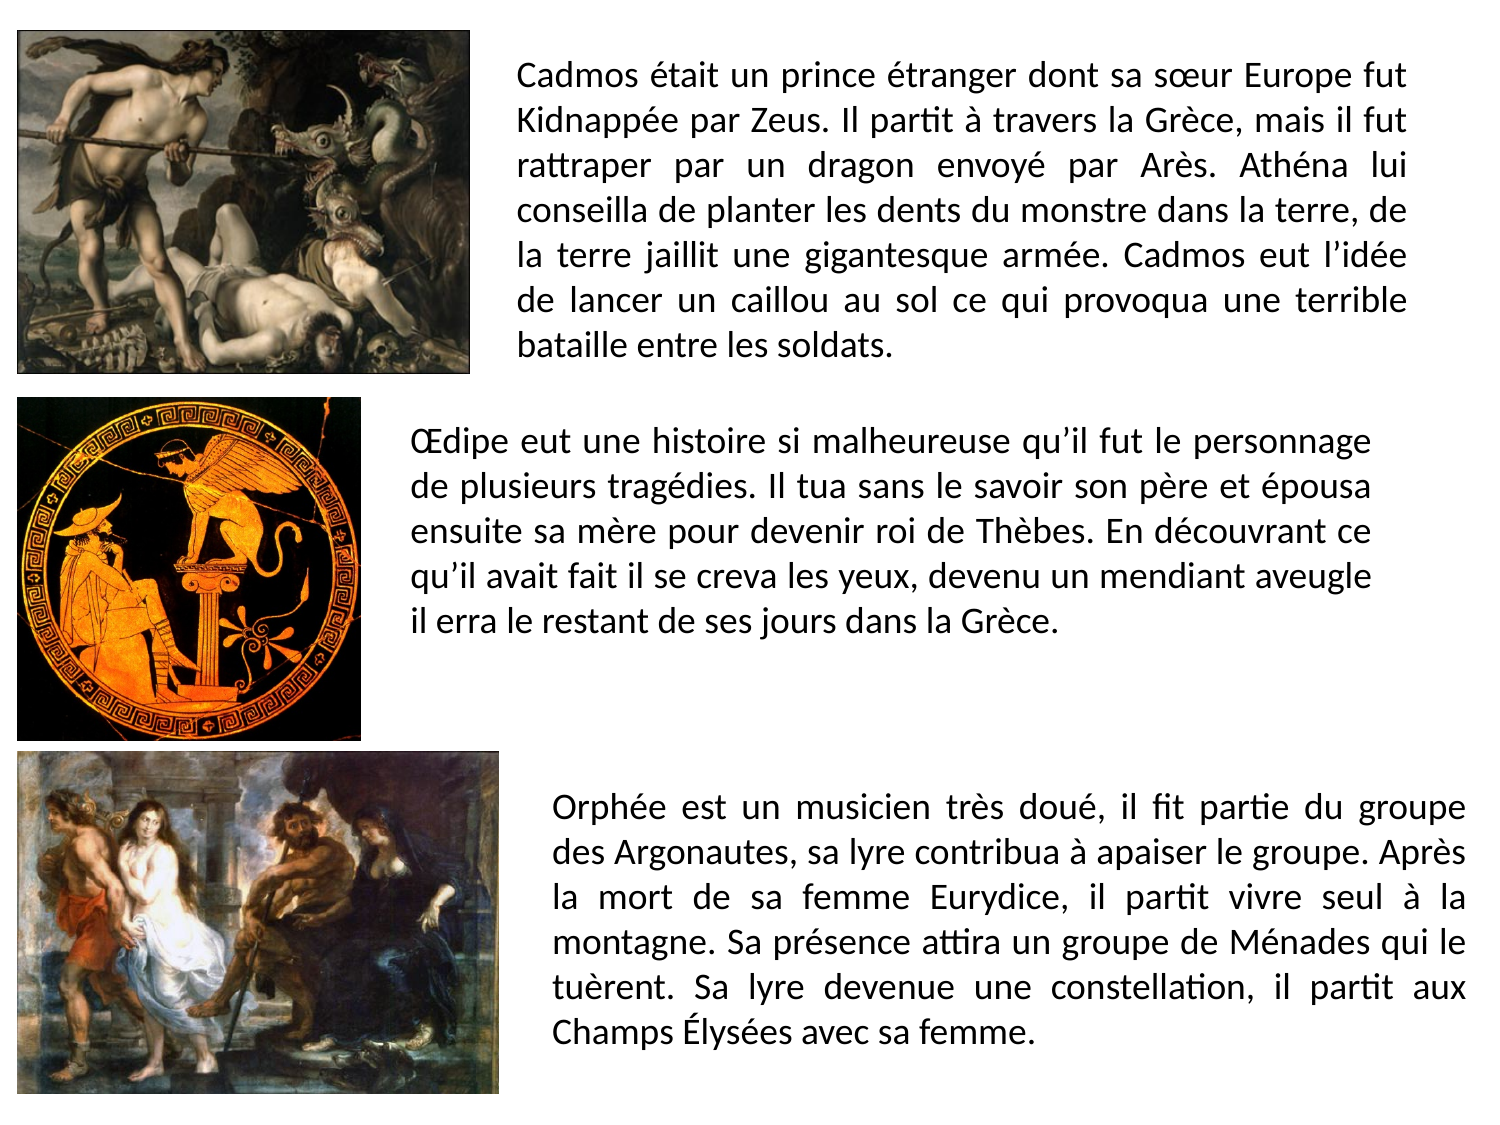

Cadmos était un prince étranger dont sa sœur Europe fut Kidnappée par Zeus. Il partit à travers la Grèce, mais il fut rattraper par un dragon envoyé par Arès. Athéna lui conseilla de planter les dents du monstre dans la terre, de la terre jaillit une gigantesque armée. Cadmos eut l’idée de lancer un caillou au sol ce qui provoqua une terrible bataille entre les soldats.
Œdipe eut une histoire si malheureuse qu’il fut le personnage de plusieurs tragédies. Il tua sans le savoir son père et épousa ensuite sa mère pour devenir roi de Thèbes. En découvrant ce qu’il avait fait il se creva les yeux, devenu un mendiant aveugle il erra le restant de ses jours dans la Grèce.
Orphée est un musicien très doué, il fit partie du groupe des Argonautes, sa lyre contribua à apaiser le groupe. Après la mort de sa femme Eurydice, il partit vivre seul à la montagne. Sa présence attira un groupe de Ménades qui le tuèrent. Sa lyre devenue une constellation, il partit aux Champs Élysées avec sa femme.